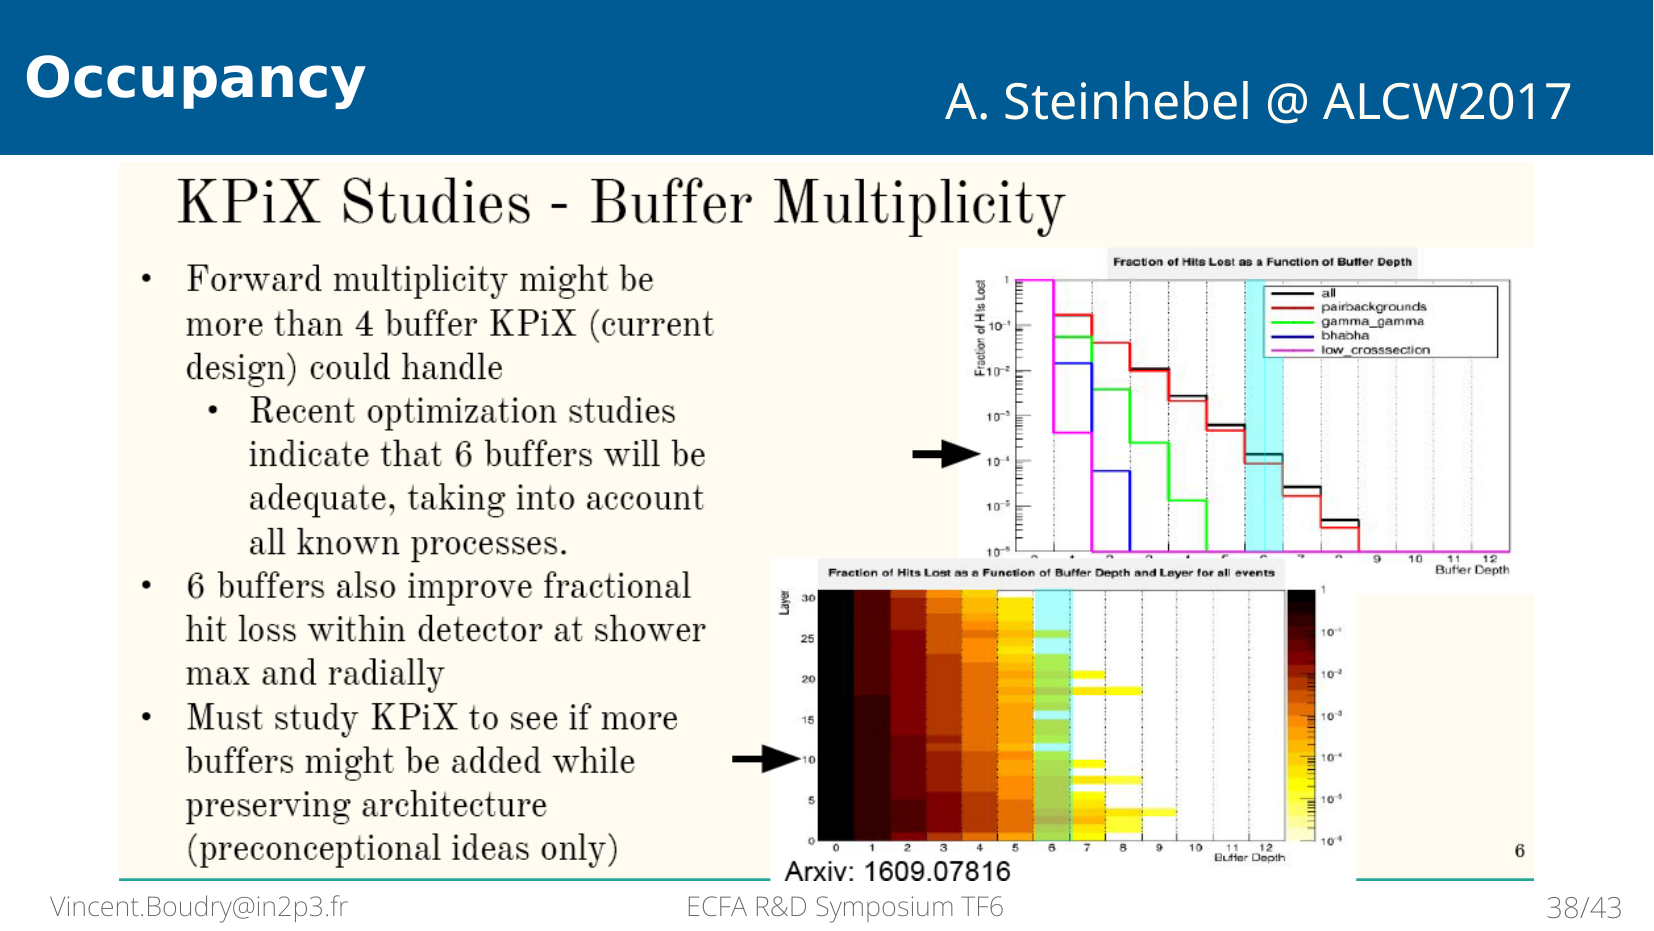

# Occupancy
A. Steinhebel @ ALCW2017
Vincent.Boudry@in2p3.fr
ECFA R&D Symposium TF6
38